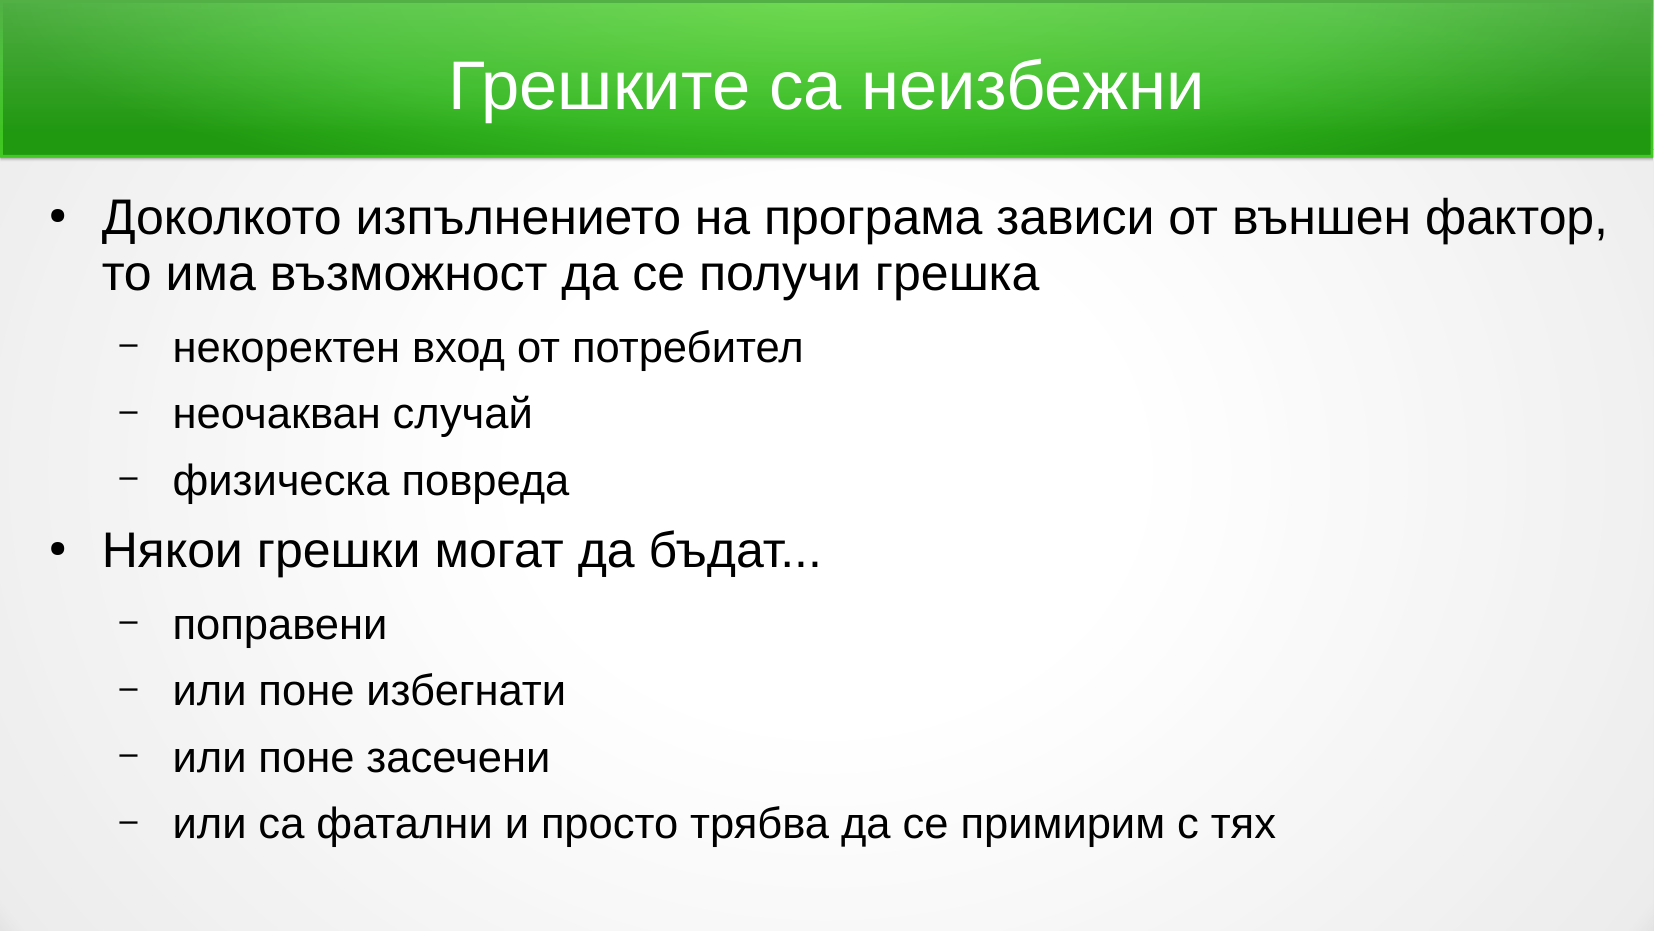

# Грешките са неизбежни
Доколкото изпълнението на програма зависи от външен фактор, то има възможност да се получи грешка
некоректен вход от потребител
неочакван случай
физическа повреда
Някои грешки могат да бъдат...
поправени
или поне избегнати
или поне засечени
или са фатални и просто трябва да се примирим с тях